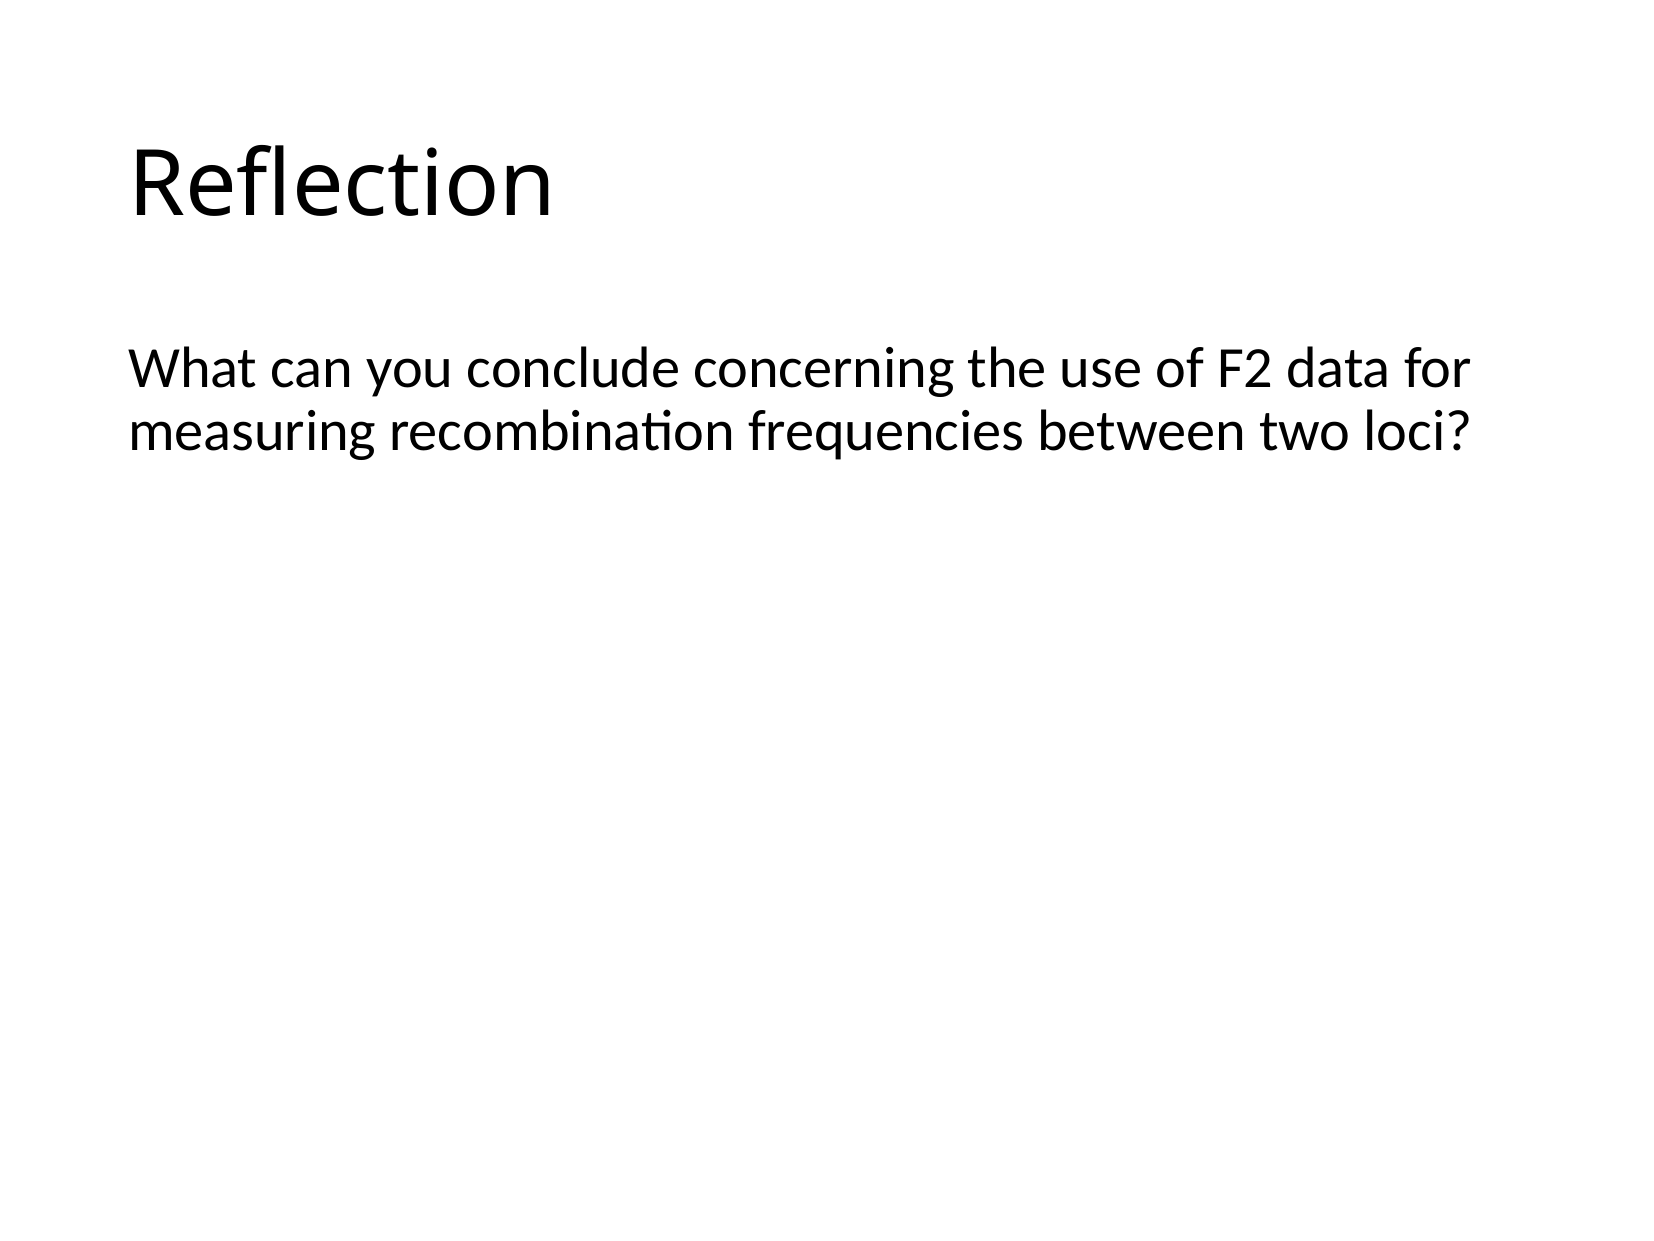

Reflection
What can you conclude concerning the use of F2 data for measuring recombination frequencies between two loci?